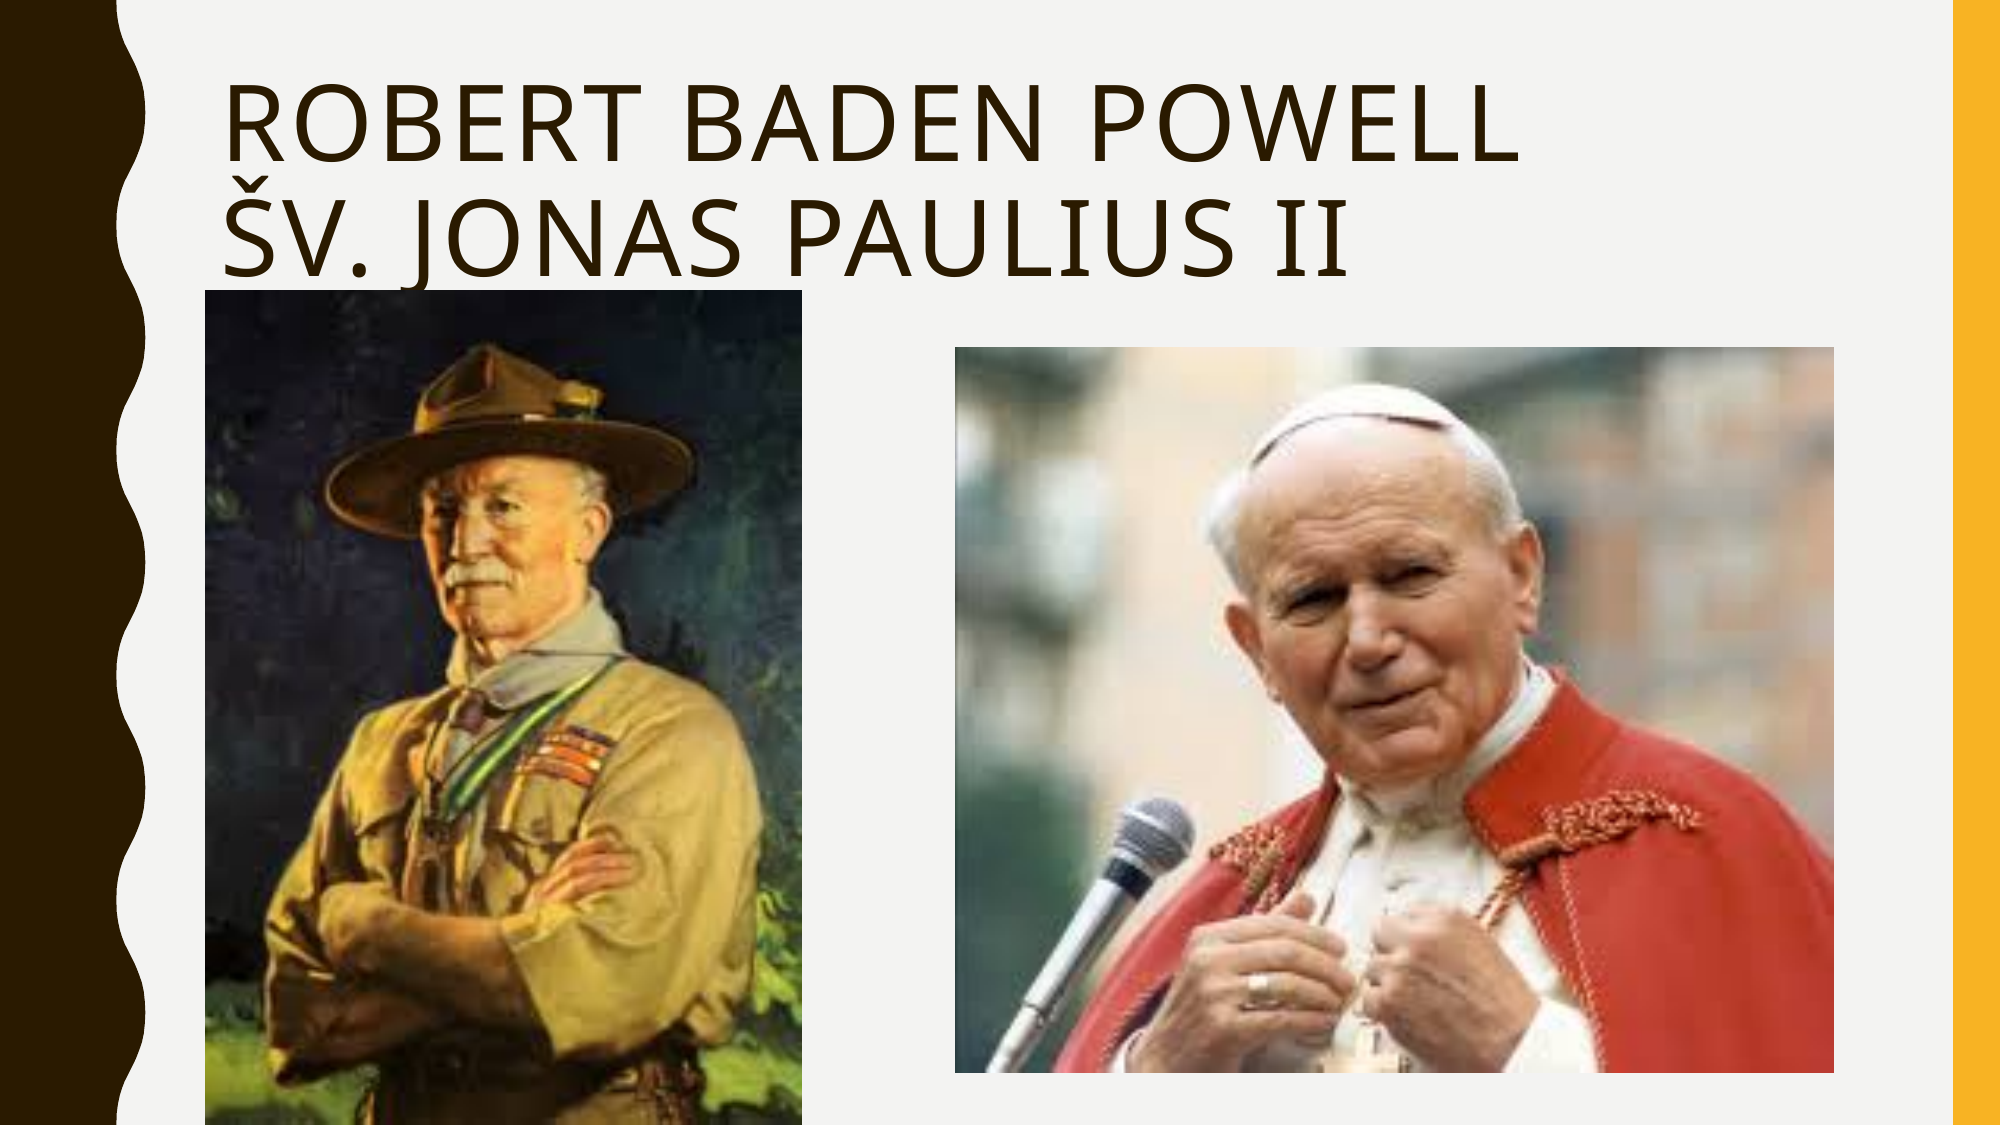

# Robert Baden Powell Šv. Jonas Paulius II